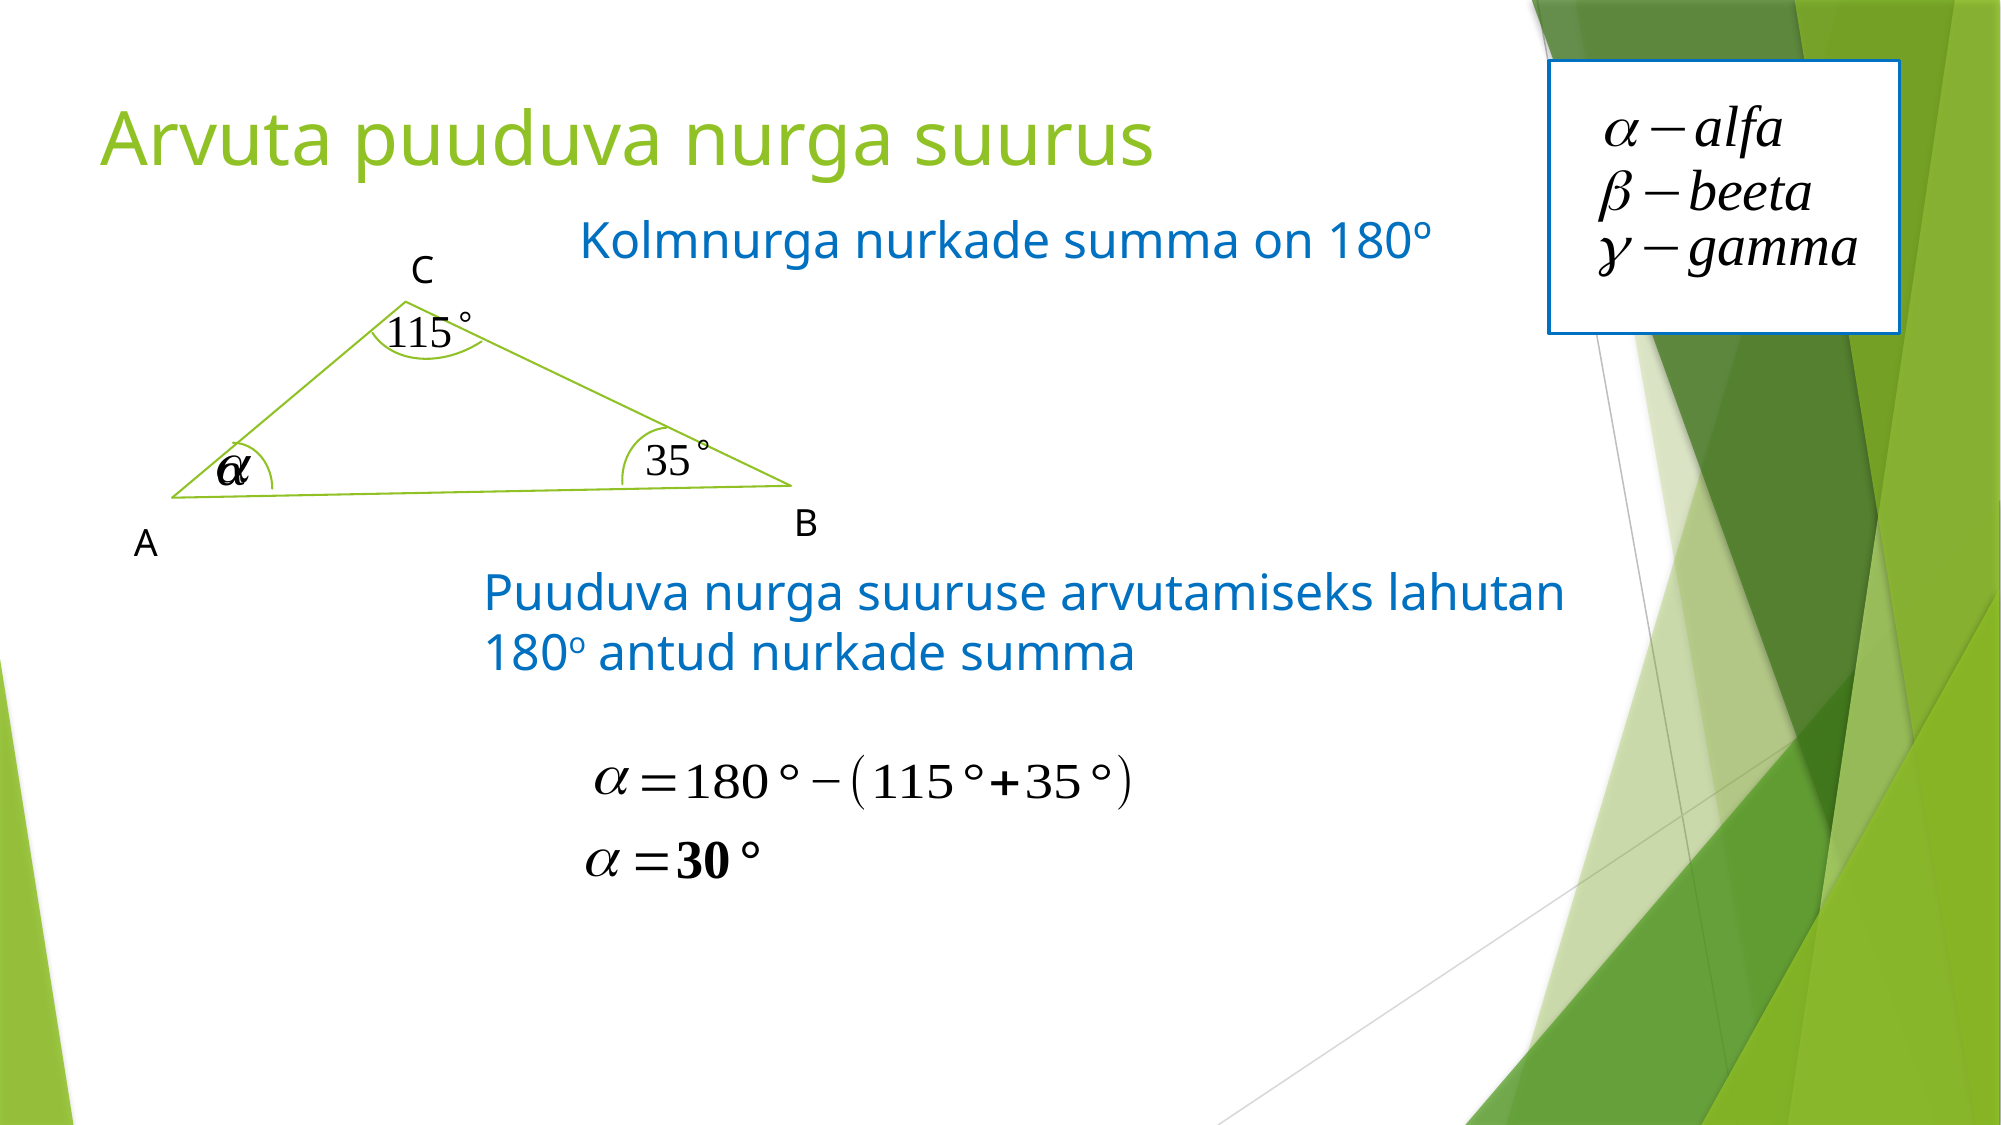

# Arvuta puuduva nurga suurus
Kolmnurga nurkade summa on 180º
C
B
A
Puuduva nurga suuruse arvutamiseks lahutan
180o antud nurkade summa